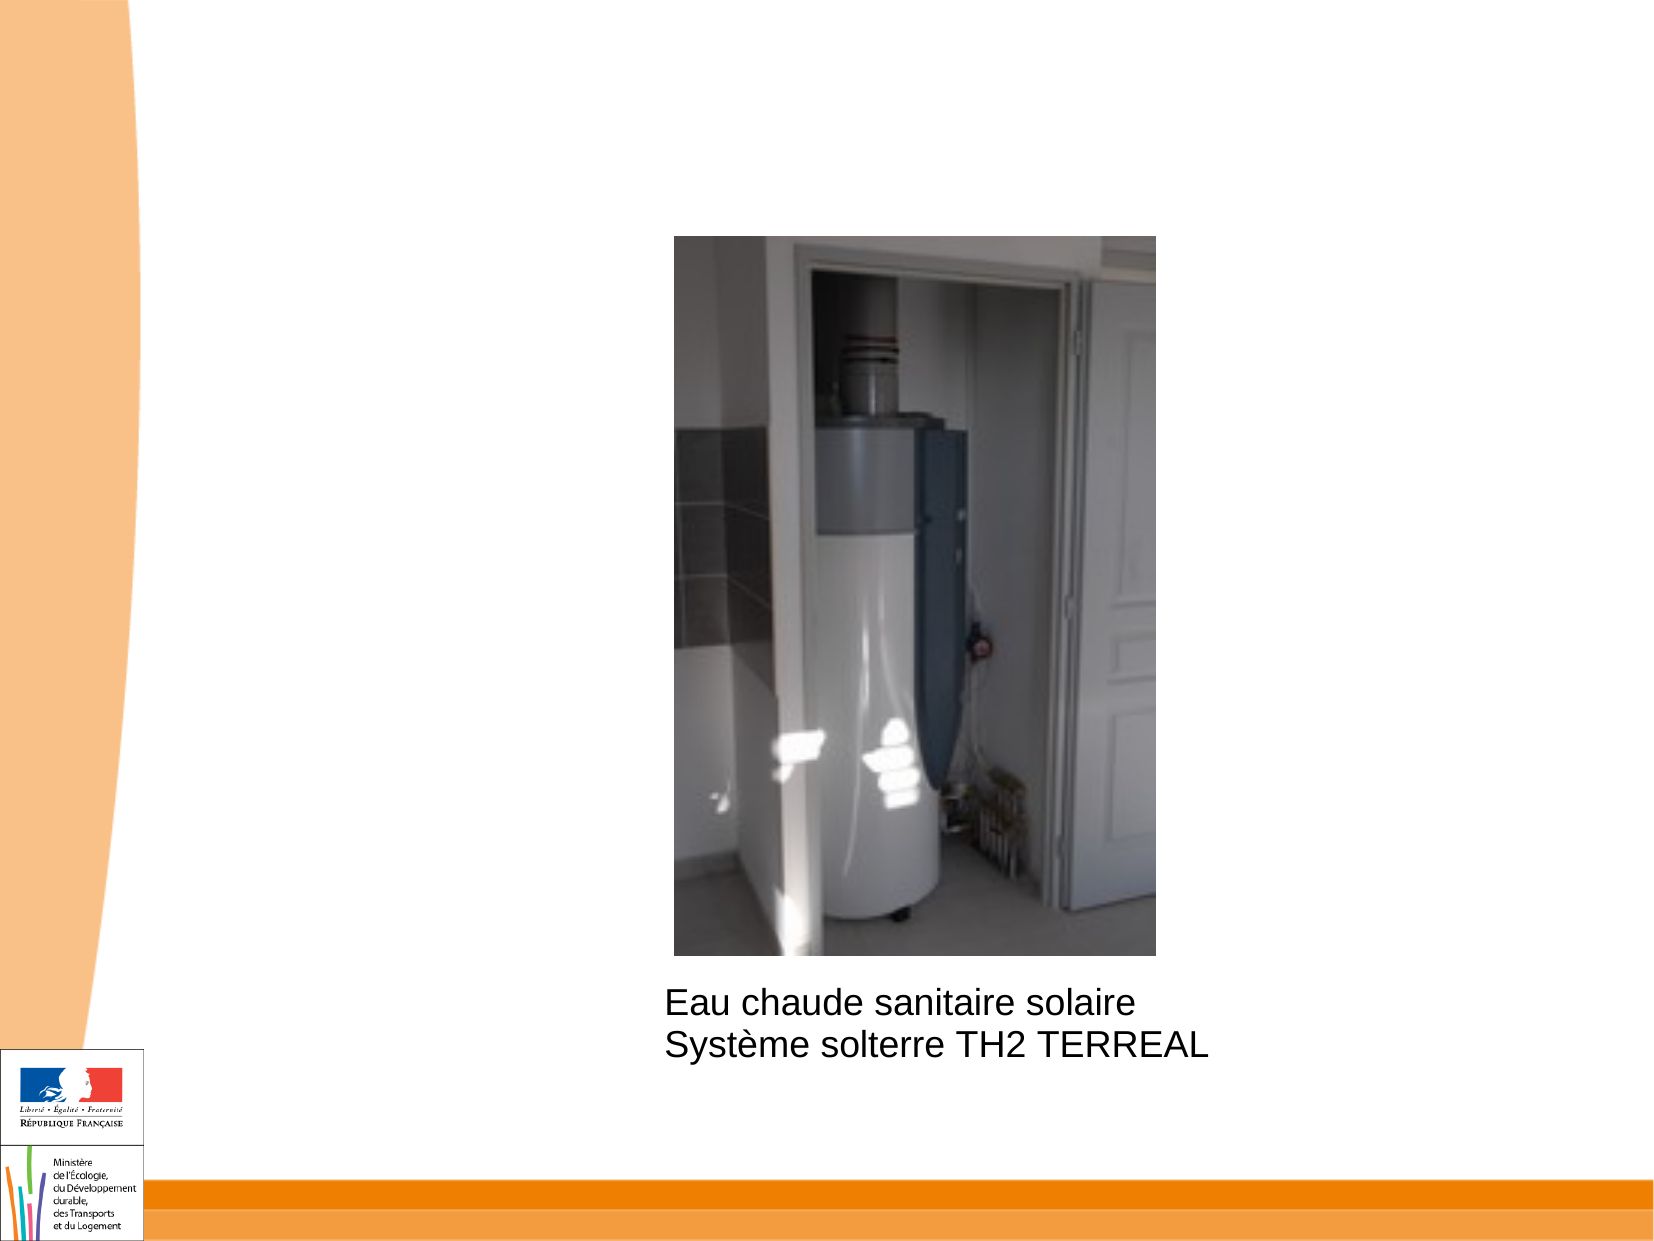

#
Eau chaude sanitaire solaire
Système solterre TH2 TERREAL
Cumulus